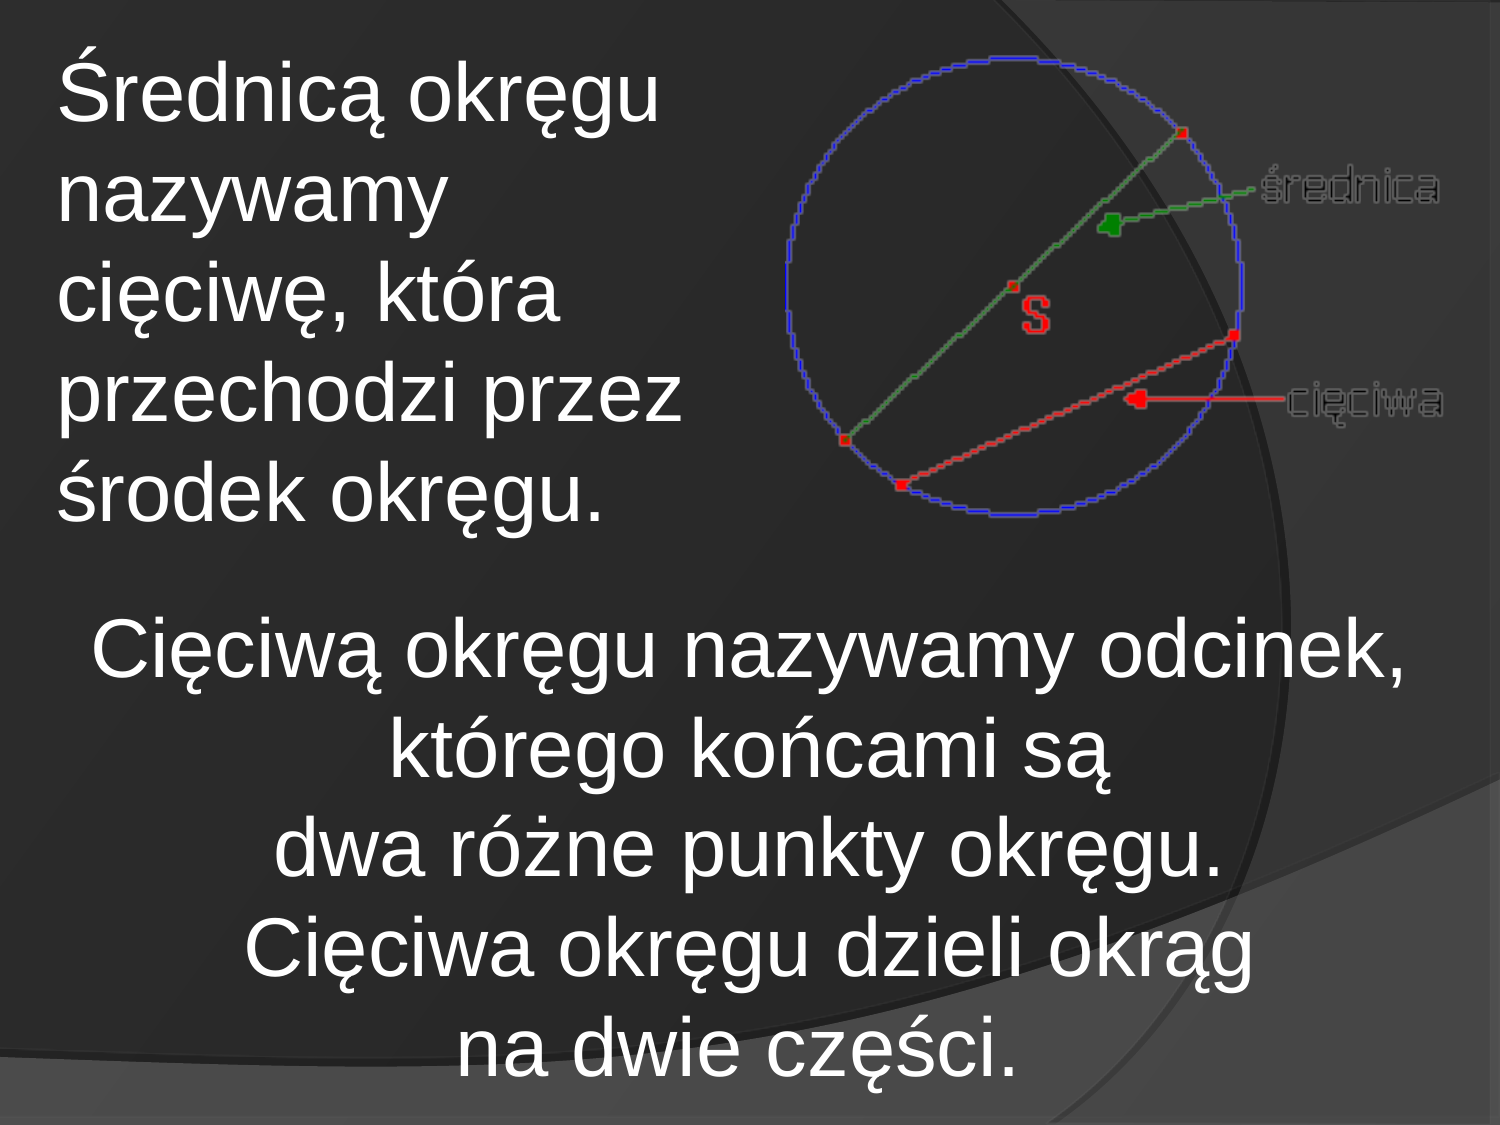

Średnicą okręgu nazywamy cięciwę, która przechodzi przez środek okręgu.
Cięciwą okręgu nazywamy odcinek, którego końcami są
dwa różne punkty okręgu.
Cięciwa okręgu dzieli okrąg
na dwie części.